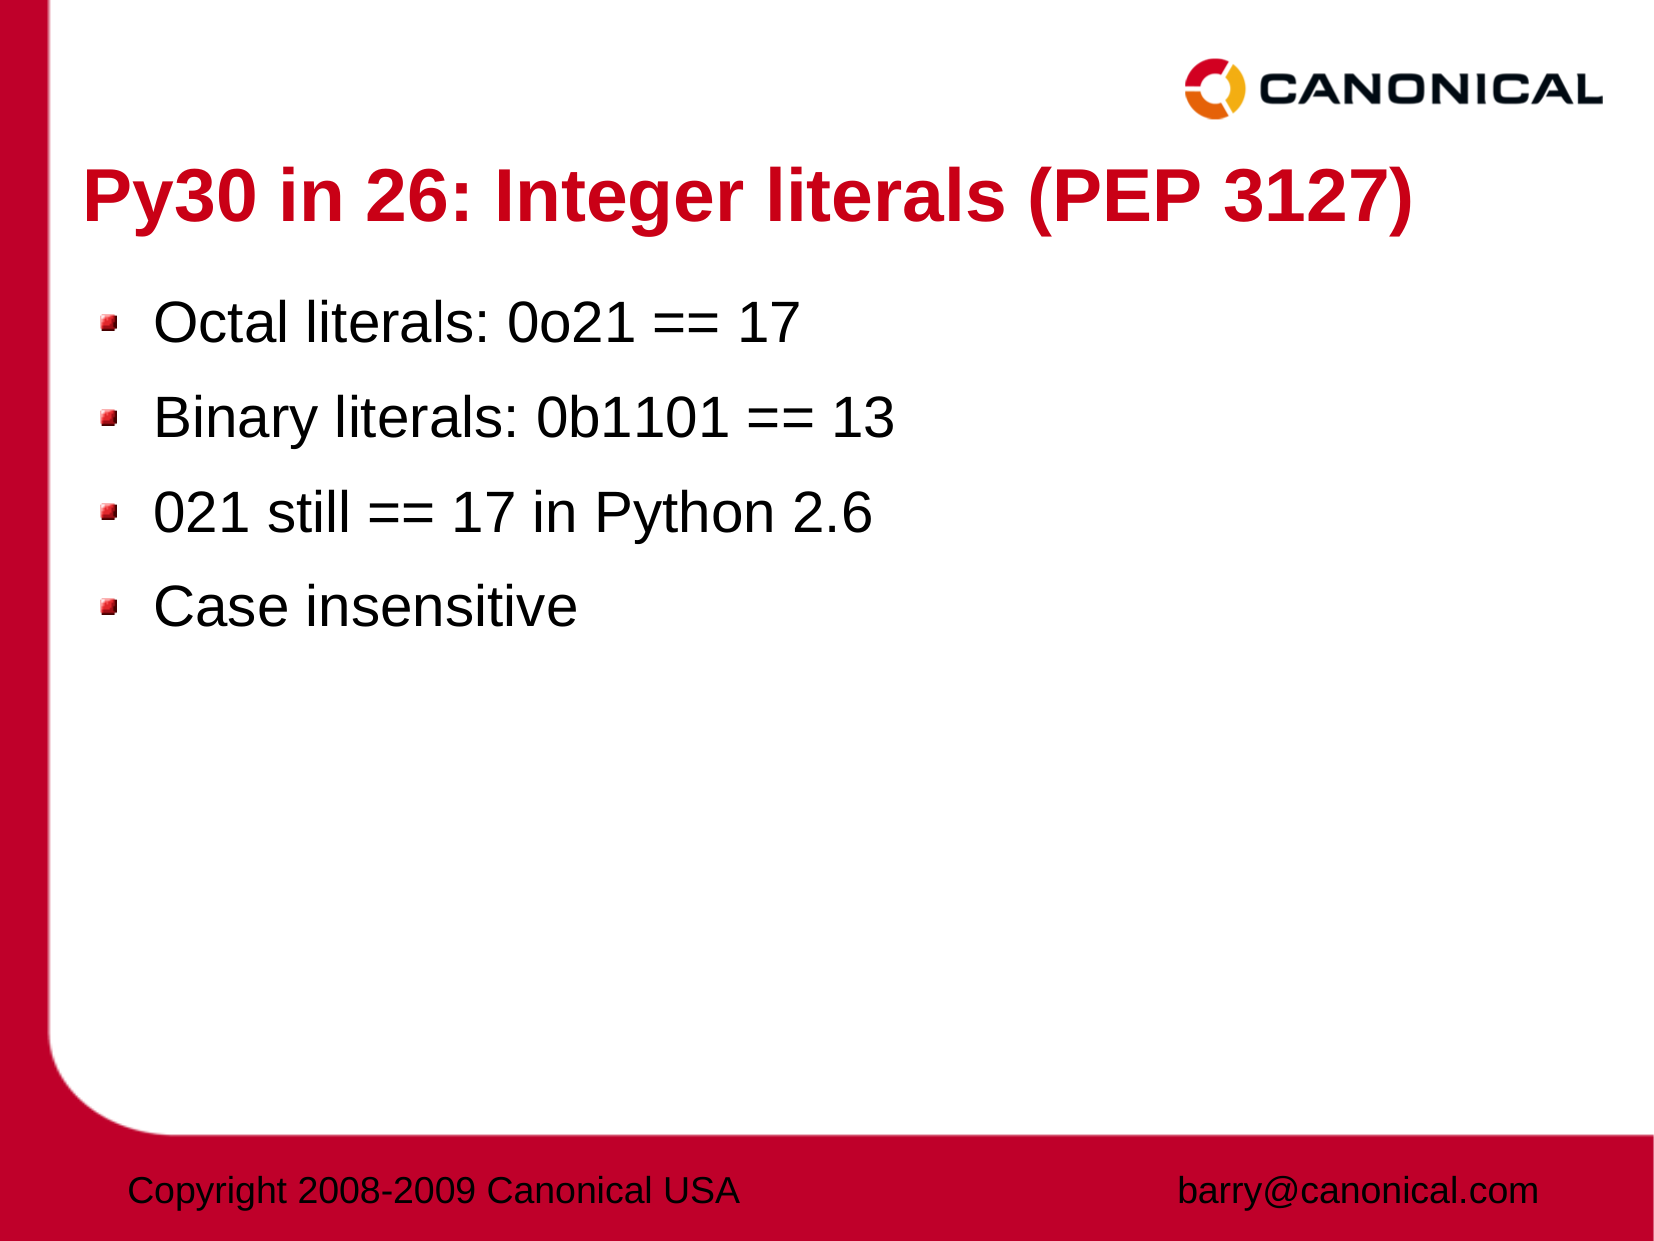

# Py30 in 26: Integer literals (PEP 3127)
Octal literals: 0o21 == 17
Binary literals: 0b1101 == 13
021 still == 17 in Python 2.6
Case insensitive